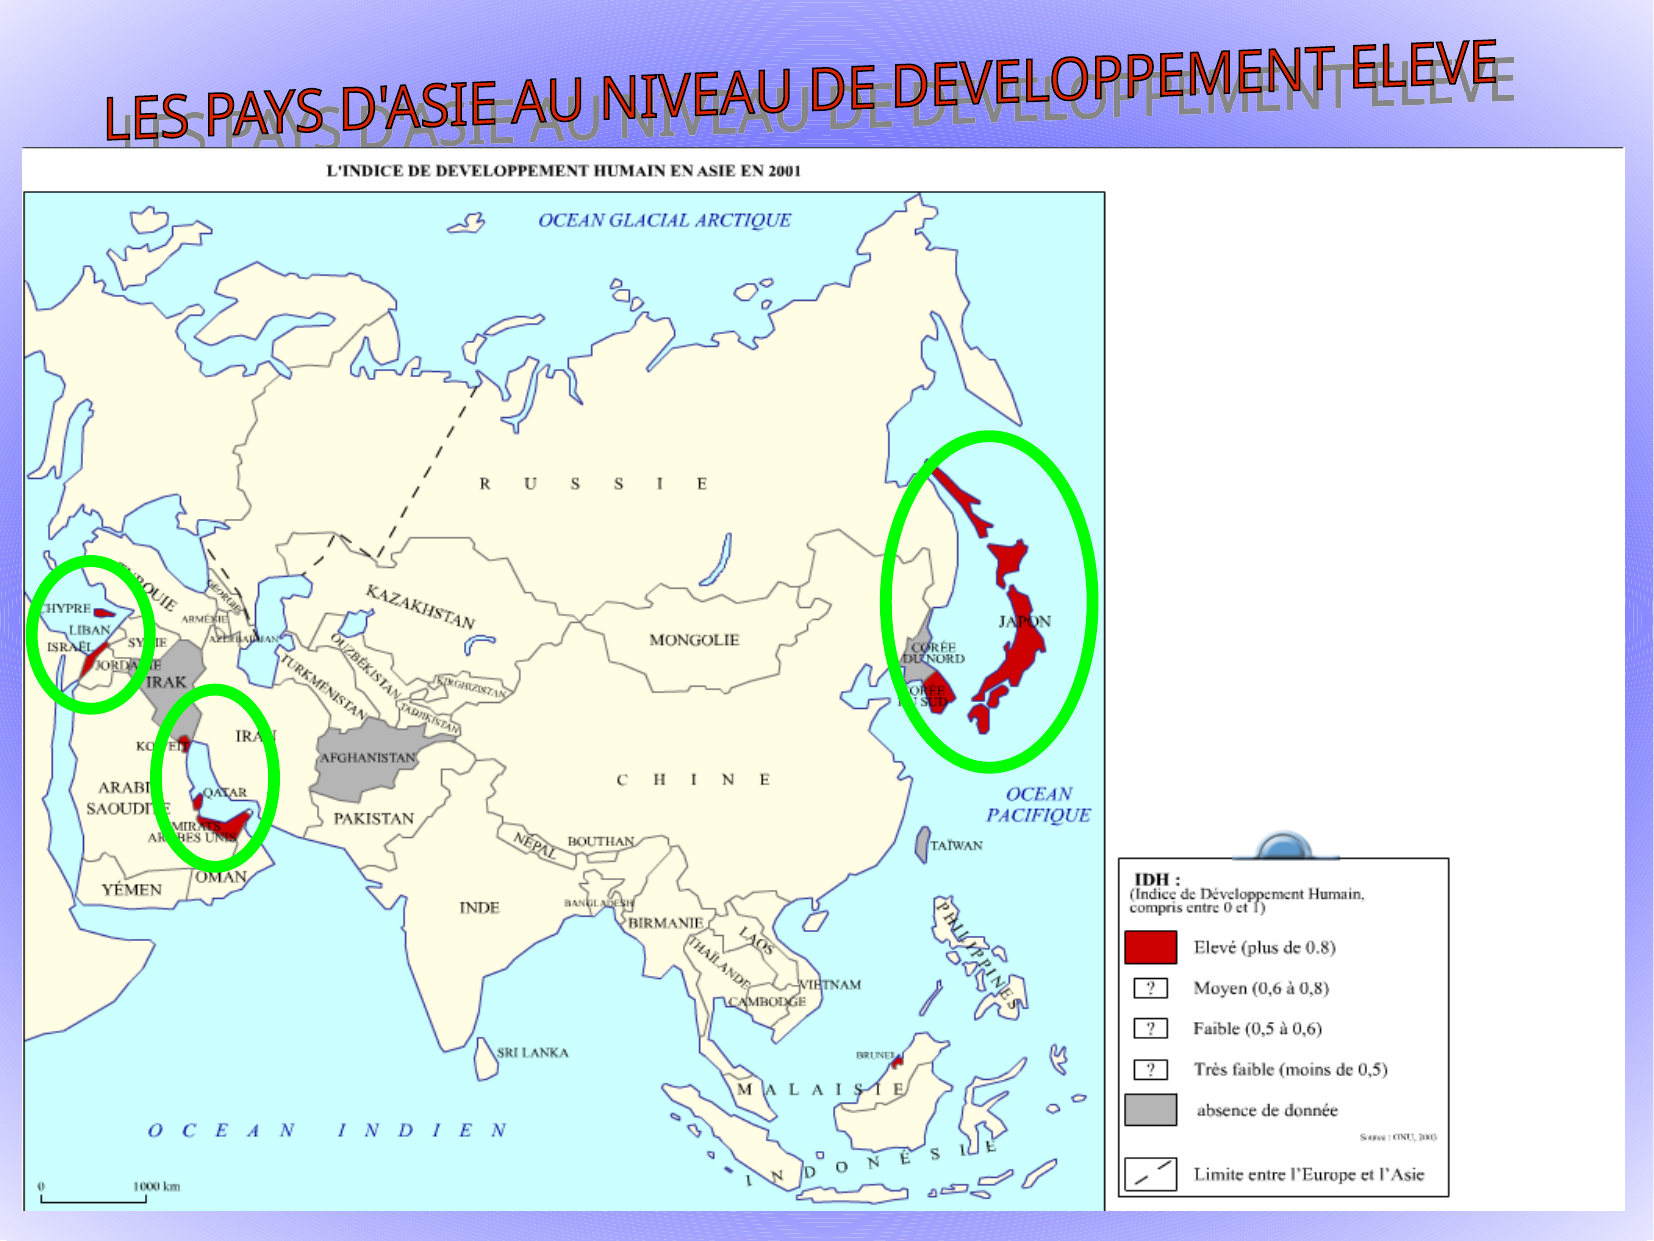

LES PAYS D'ASIE AU NIVEAU DE DEVELOPPEMENT ELEVE